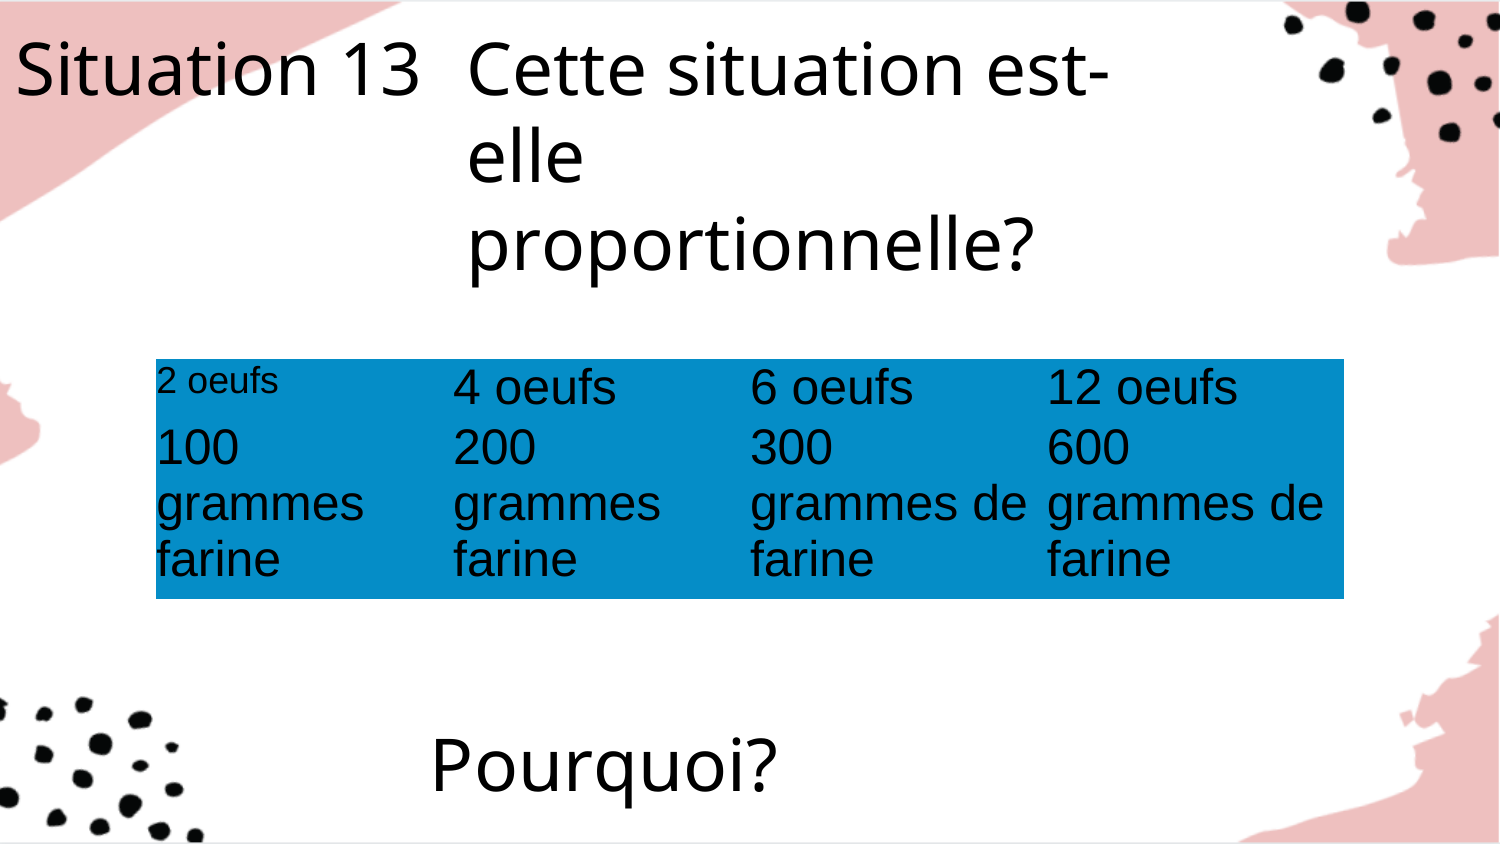

Situation 13
Cette situation est-elle proportionnelle?
| 2 oeufs | 4 oeufs | 6 oeufs | 12 oeufs |
| --- | --- | --- | --- |
| 100 grammes farine | 200 grammes farine | 300 grammes de farine | 600 grammes de farine |
Pourquoi?